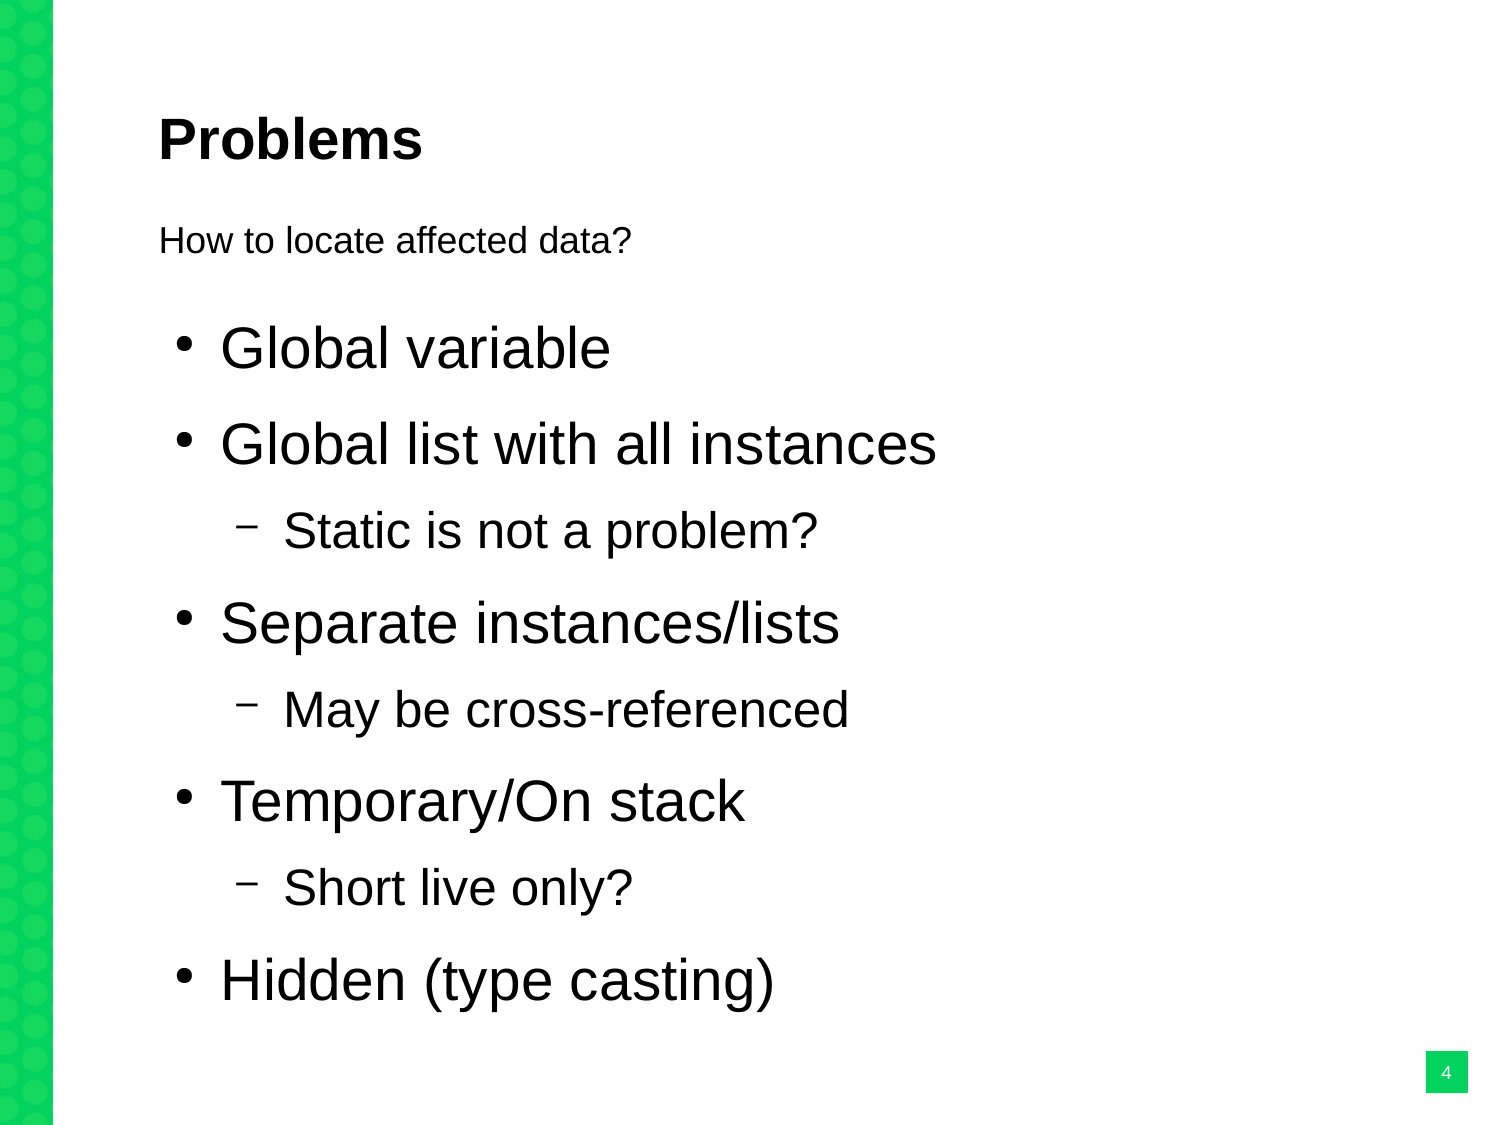

# Problems
How to locate affected data?
Global variable
Global list with all instances
Static is not a problem?
Separate instances/lists
May be cross-referenced
Temporary/On stack
Short live only?
Hidden (type casting)